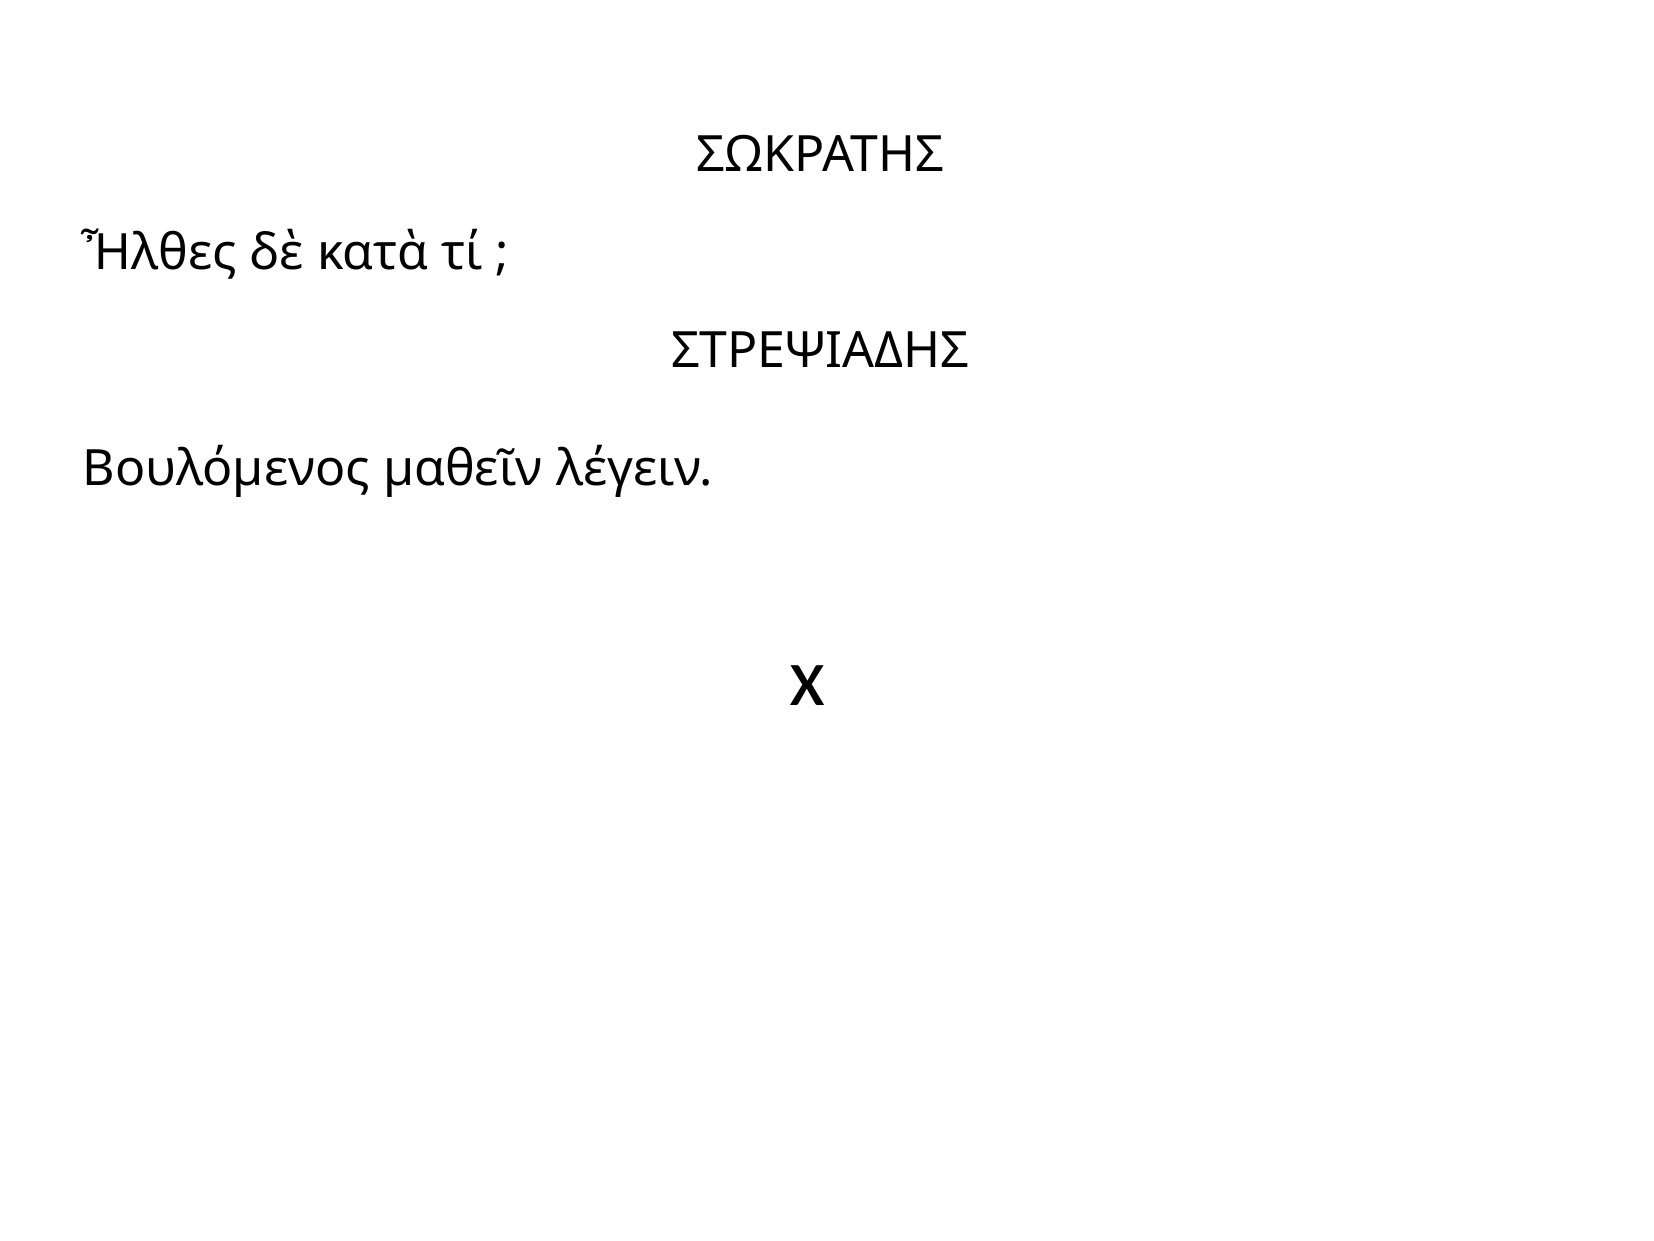

# ΣΩΚΡΑΤΗΣ
Ἦλθες δὲ κατὰ τί ;
ΣΤΡΕΨΙΑΔΗΣ
Βουλόμενος μαθεῖν λέγειν.
x